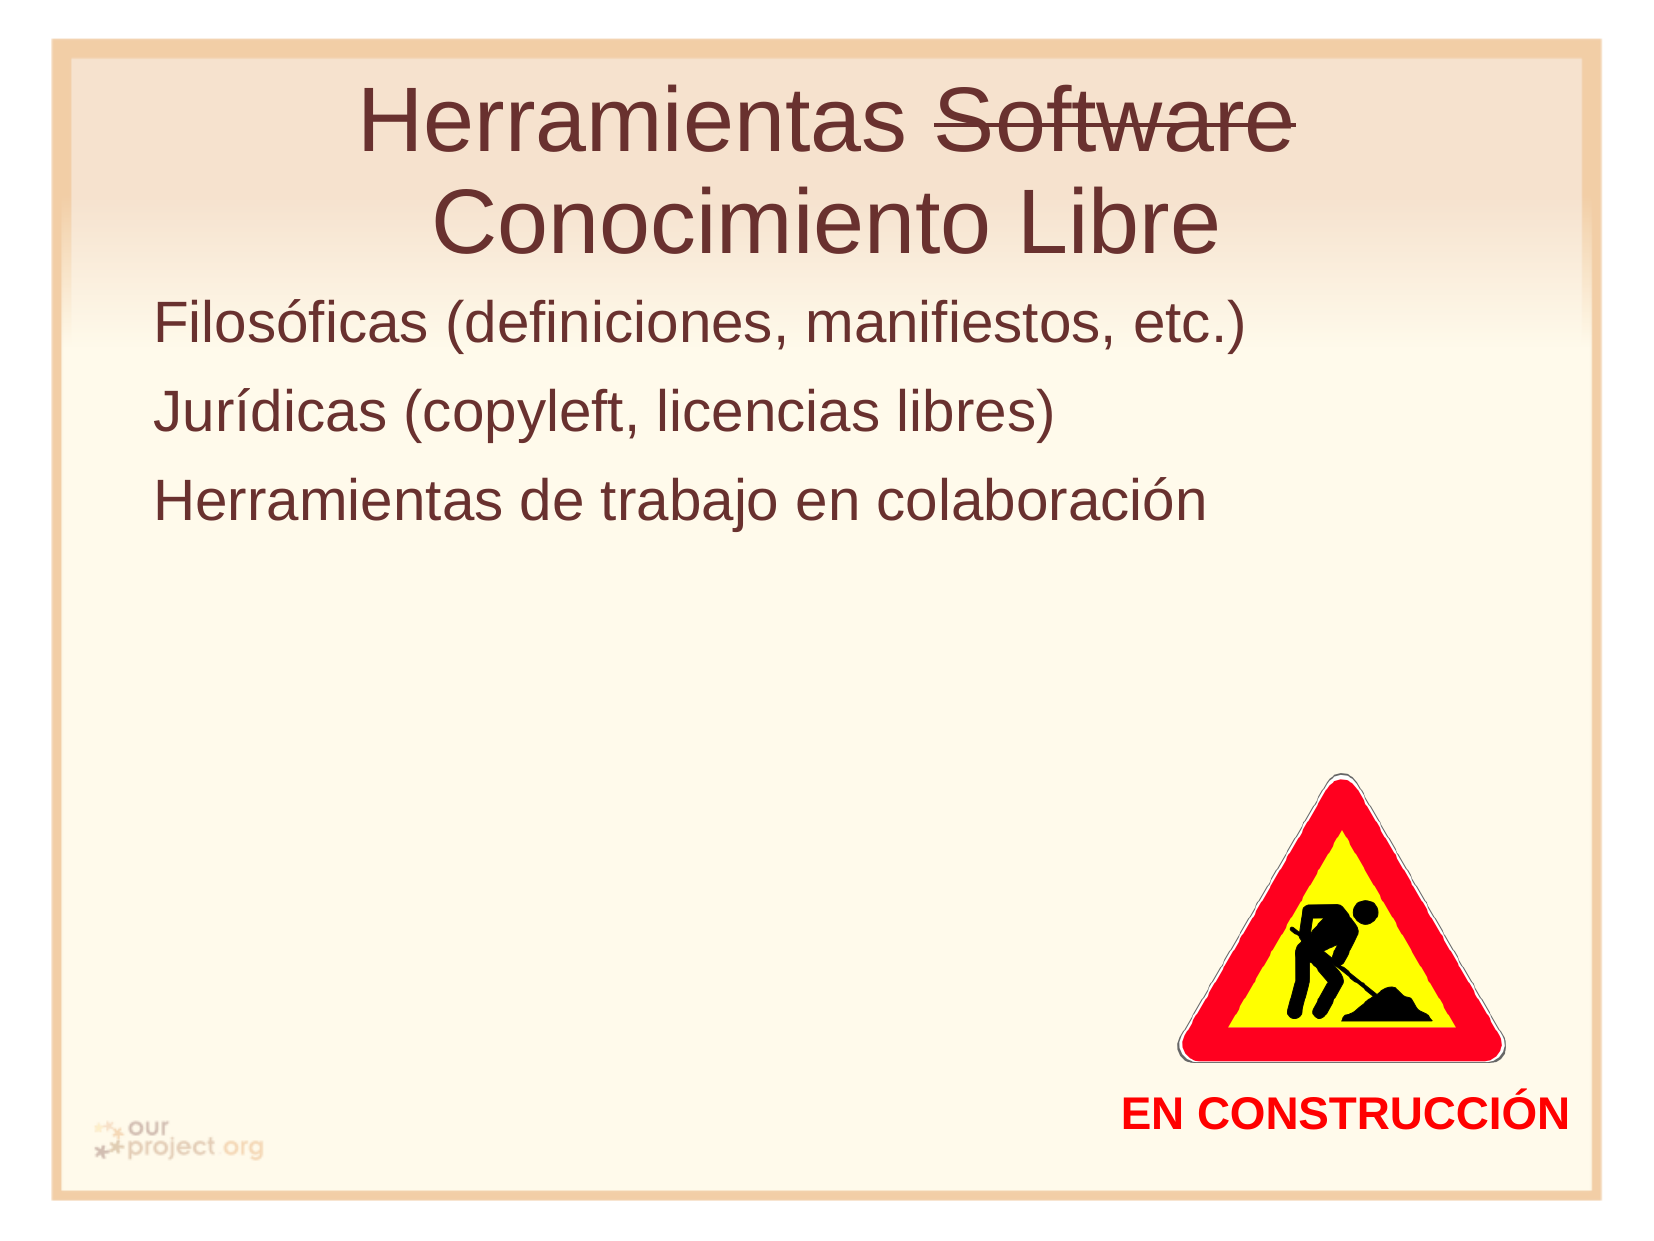

# Herramientas Software Conocimiento Libre
Filosóficas (definiciones, manifiestos, etc.)
Jurídicas (copyleft, licencias libres)
Herramientas de trabajo en colaboración
EN CONSTRUCCIÓN